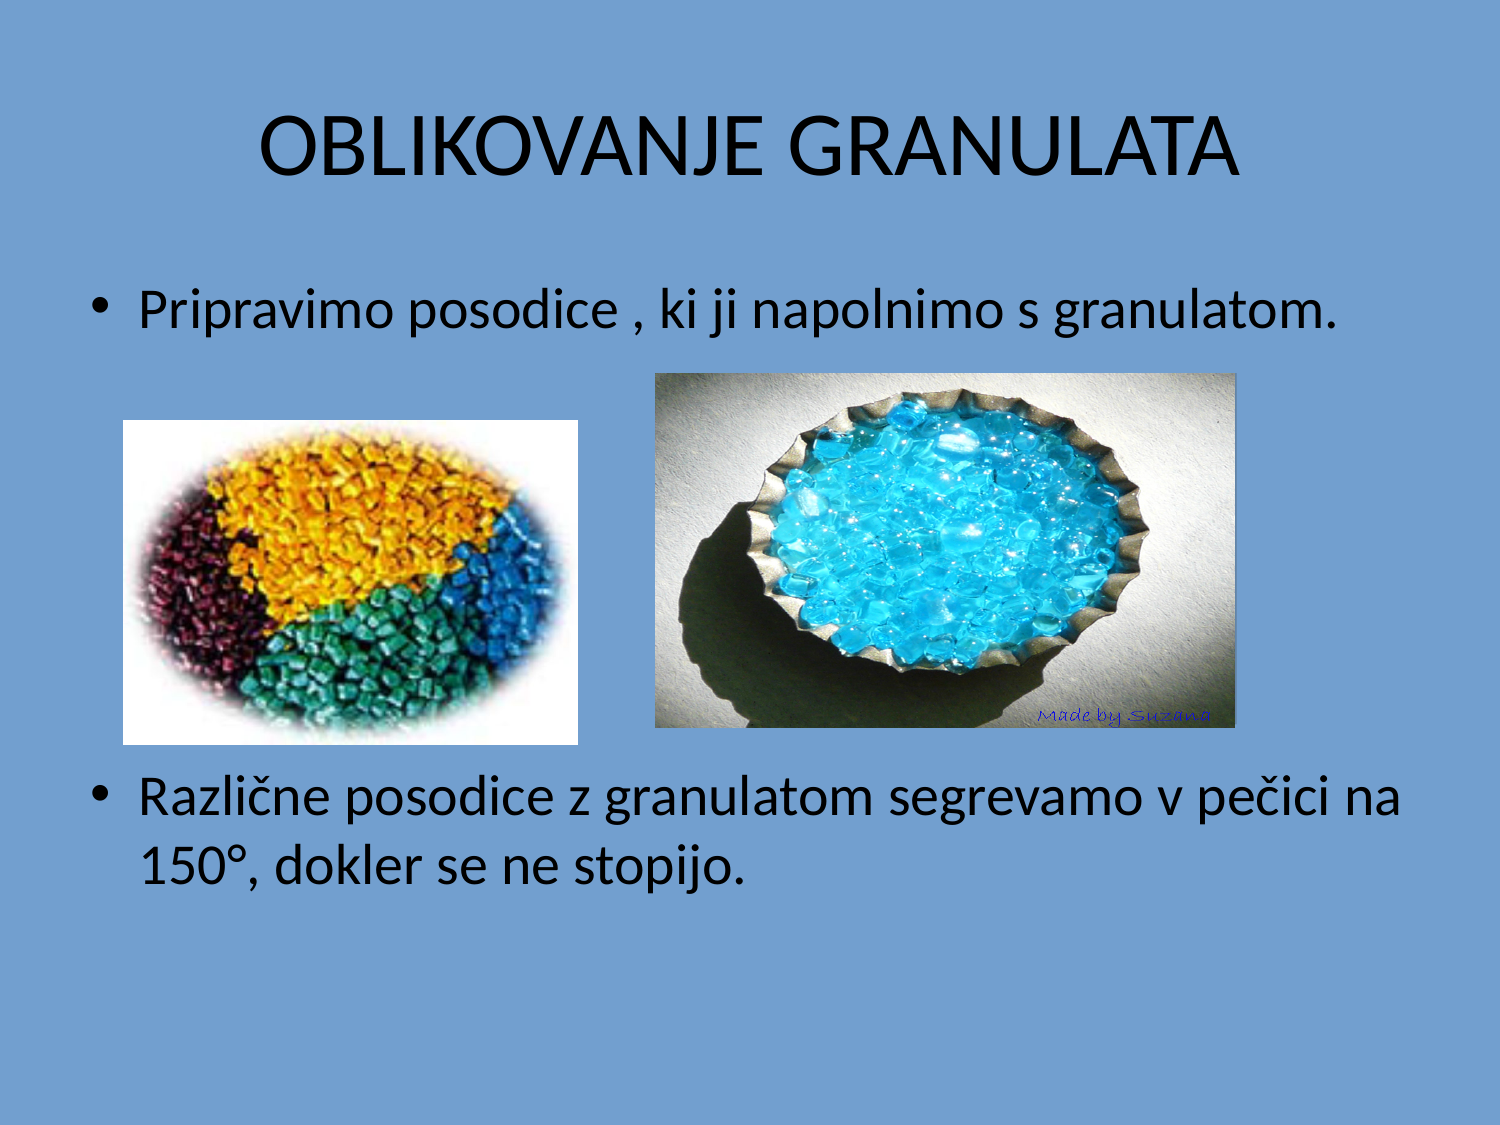

# OBLIKOVANJE GRANULATA
Pripravimo posodice , ki ji napolnimo s granulatom.
Različne posodice z granulatom segrevamo v pečici na 150°, dokler se ne stopijo.